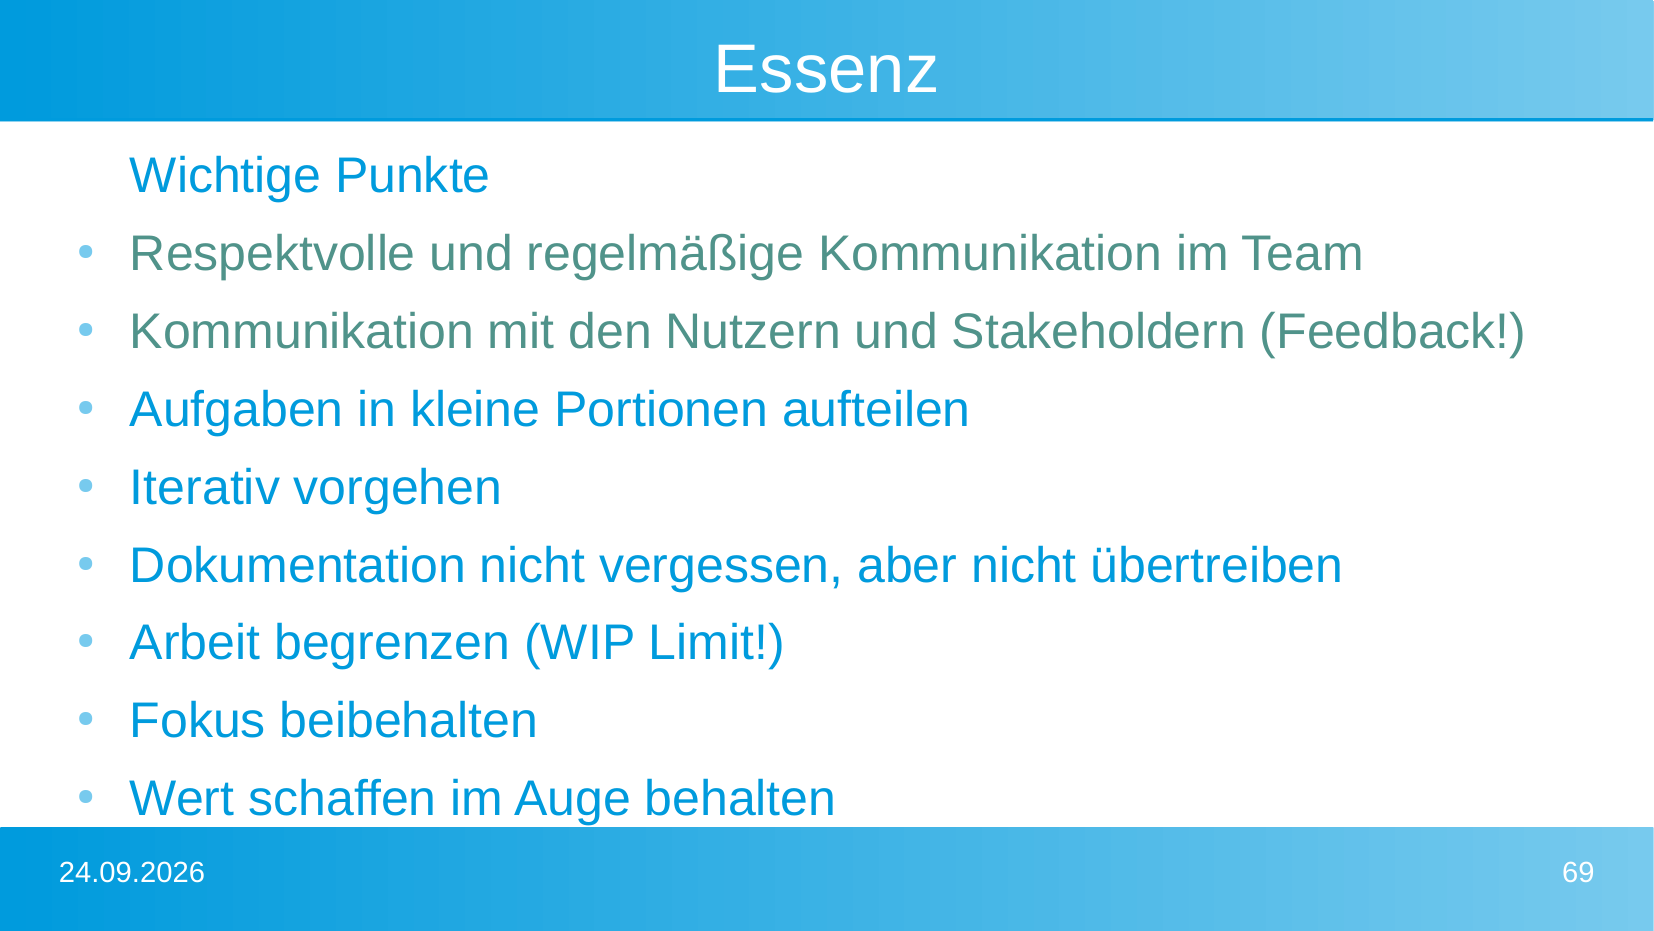

# Essenz
Wichtige Punkte
Respektvolle und regelmäßige Kommunikation im Team
Kommunikation mit den Nutzern und Stakeholdern (Feedback!)
Aufgaben in kleine Portionen aufteilen
Iterativ vorgehen
Dokumentation nicht vergessen, aber nicht übertreiben
Arbeit begrenzen (WIP Limit!)
Fokus beibehalten
Wert schaffen im Auge behalten
69